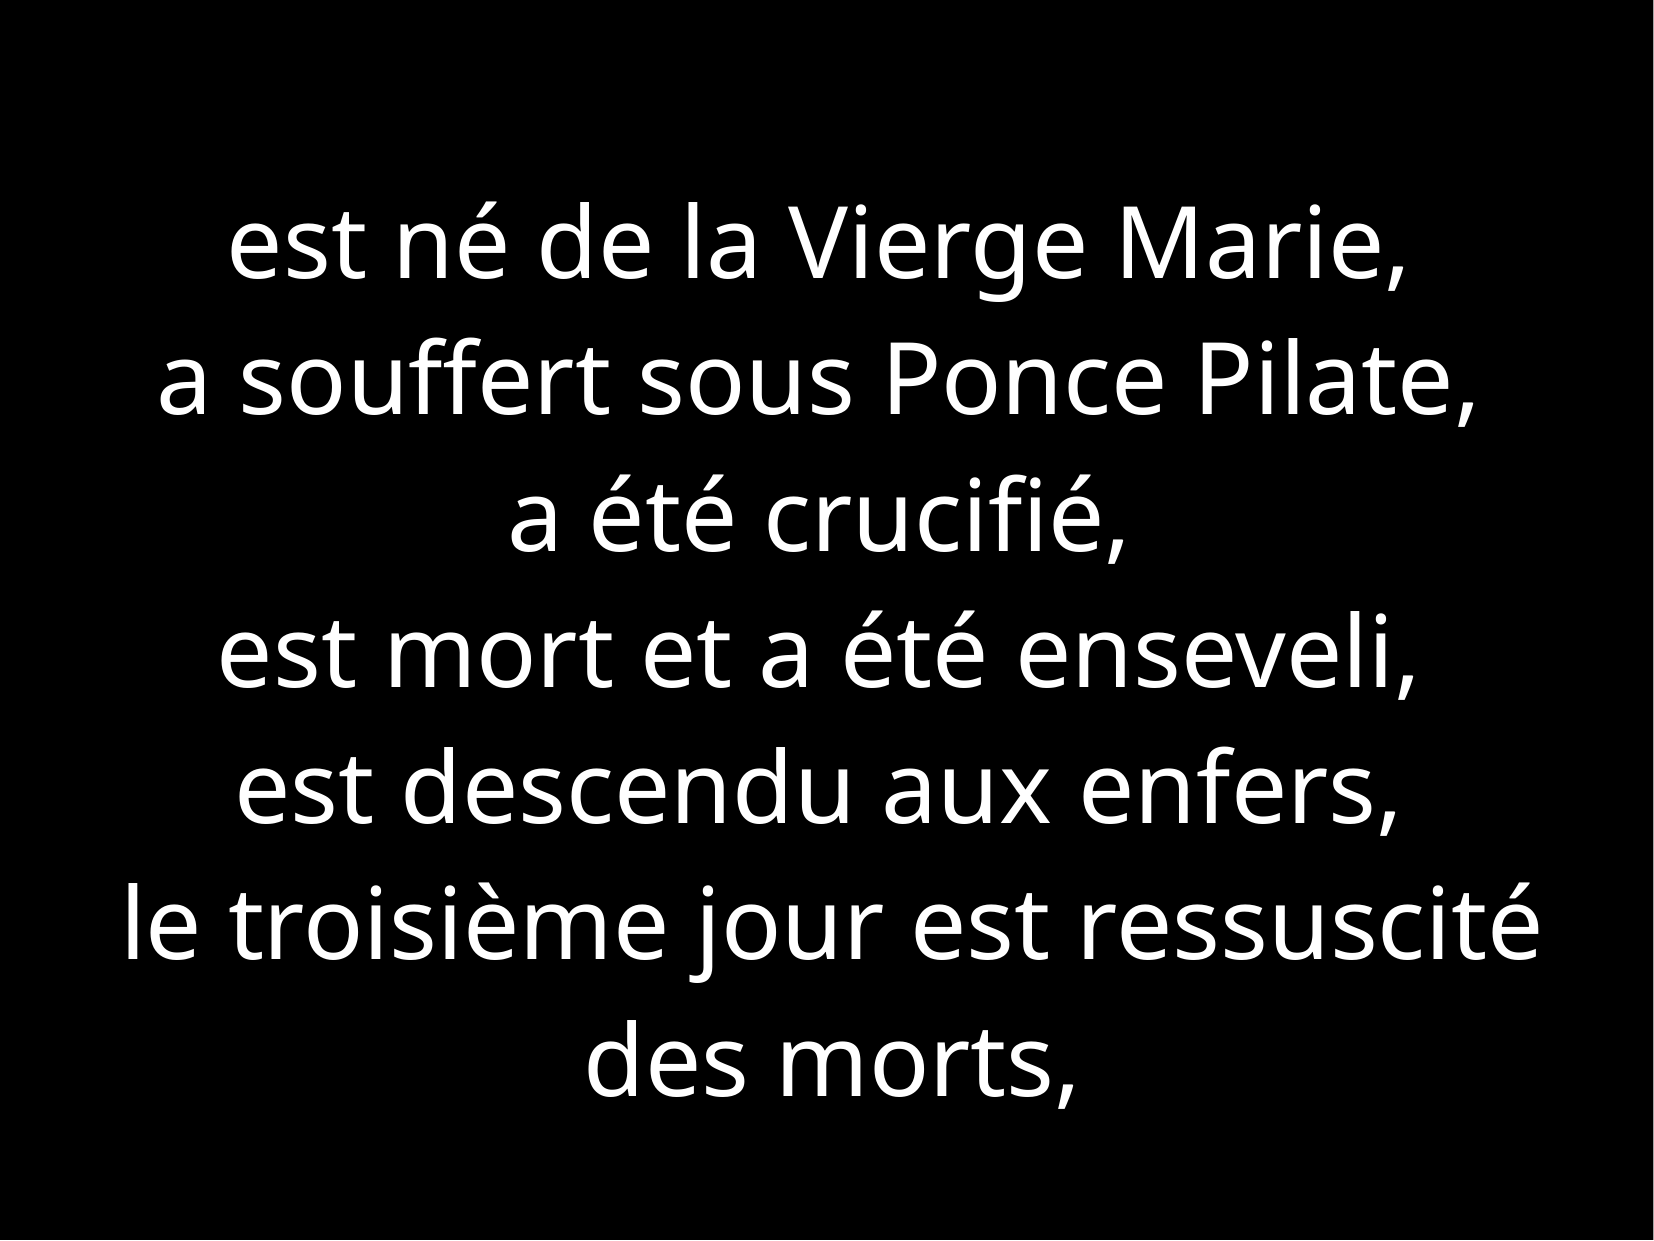

# est né de la Vierge Marie,
a souffert sous Ponce Pilate,
a été crucifié,
est mort et a été enseveli,
est descendu aux enfers,
le troisième jour est ressuscité des morts,